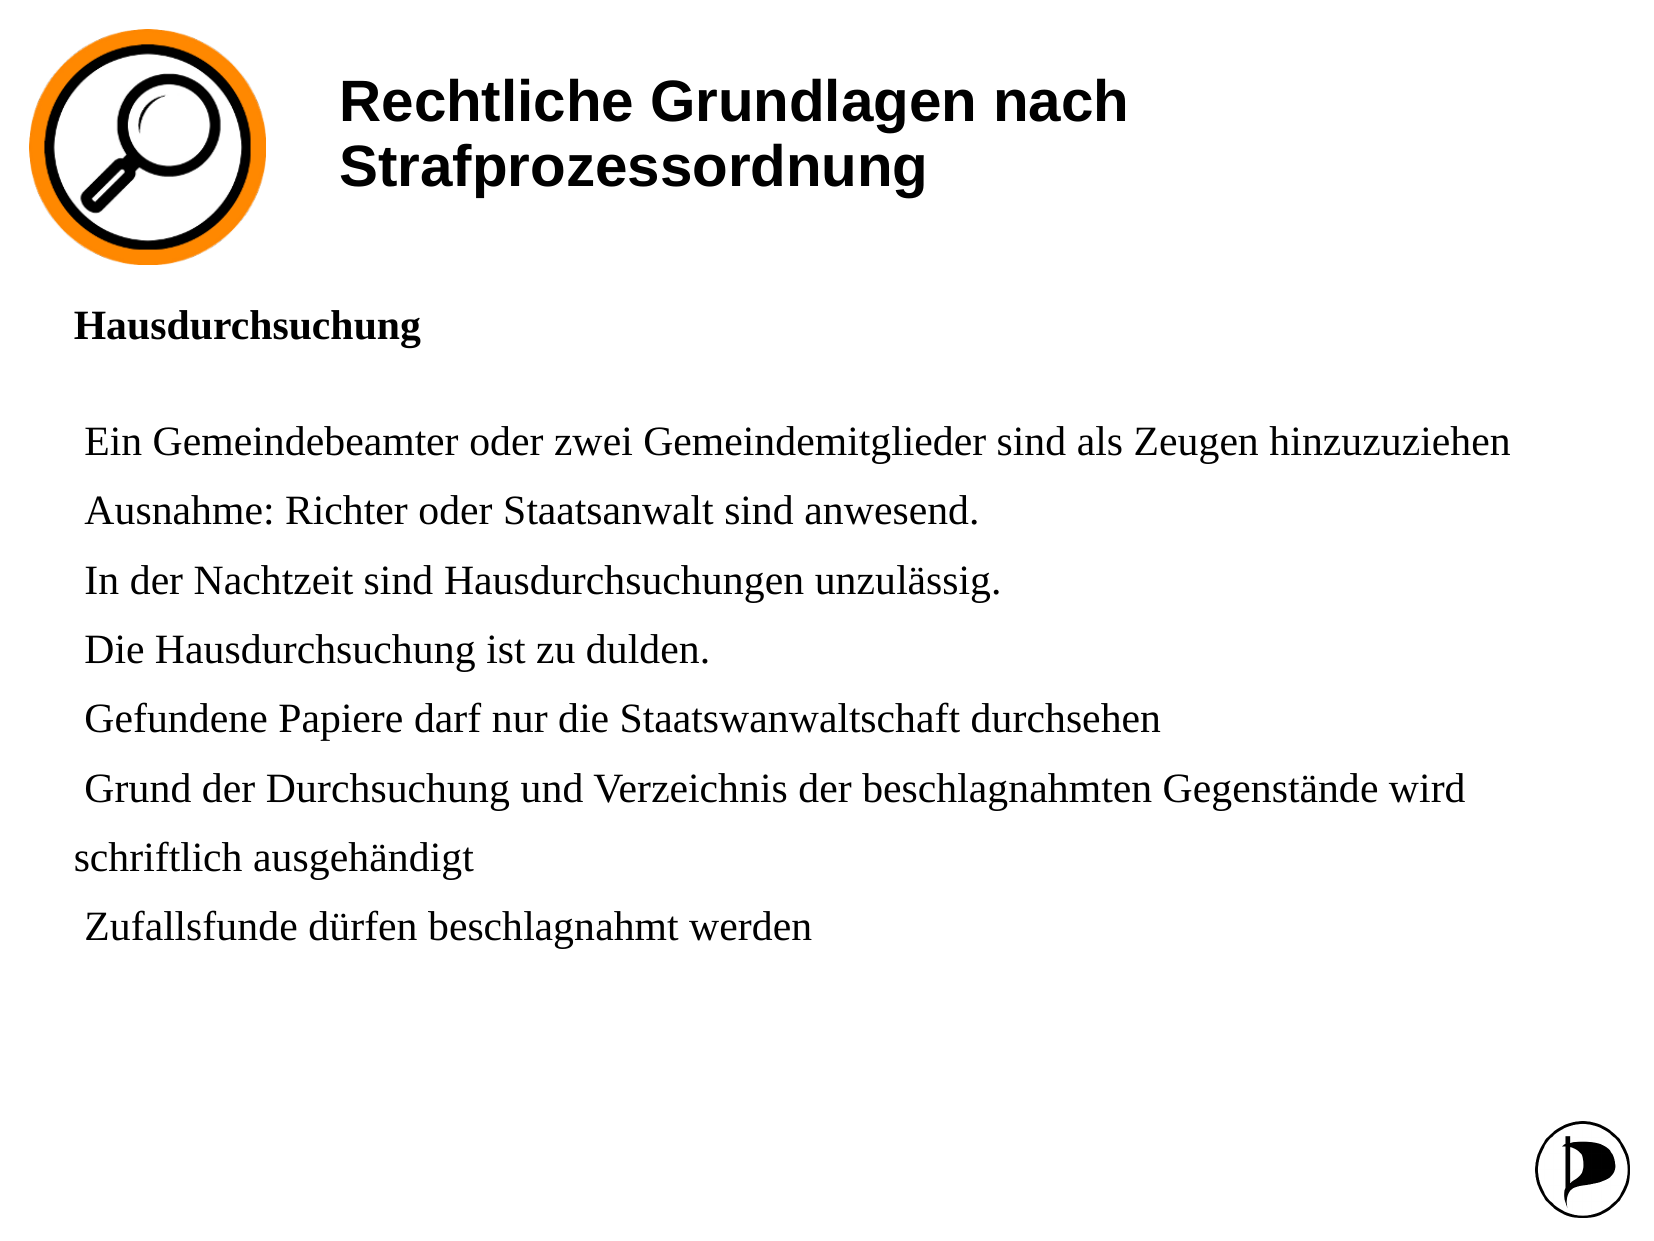

Rechtliche Grundlagen nach Strafprozessordnung
Hausdurchsuchung
 Ein Gemeindebeamter oder zwei Gemeindemitglieder sind als Zeugen hinzuzuziehen
 Ausnahme: Richter oder Staatsanwalt sind anwesend.
 In der Nachtzeit sind Hausdurchsuchungen unzulässig.
 Die Hausdurchsuchung ist zu dulden.
 Gefundene Papiere darf nur die Staatswanwaltschaft durchsehen
 Grund der Durchsuchung und Verzeichnis der beschlagnahmten Gegenstände wird schriftlich ausgehändigt
 Zufallsfunde dürfen beschlagnahmt werden